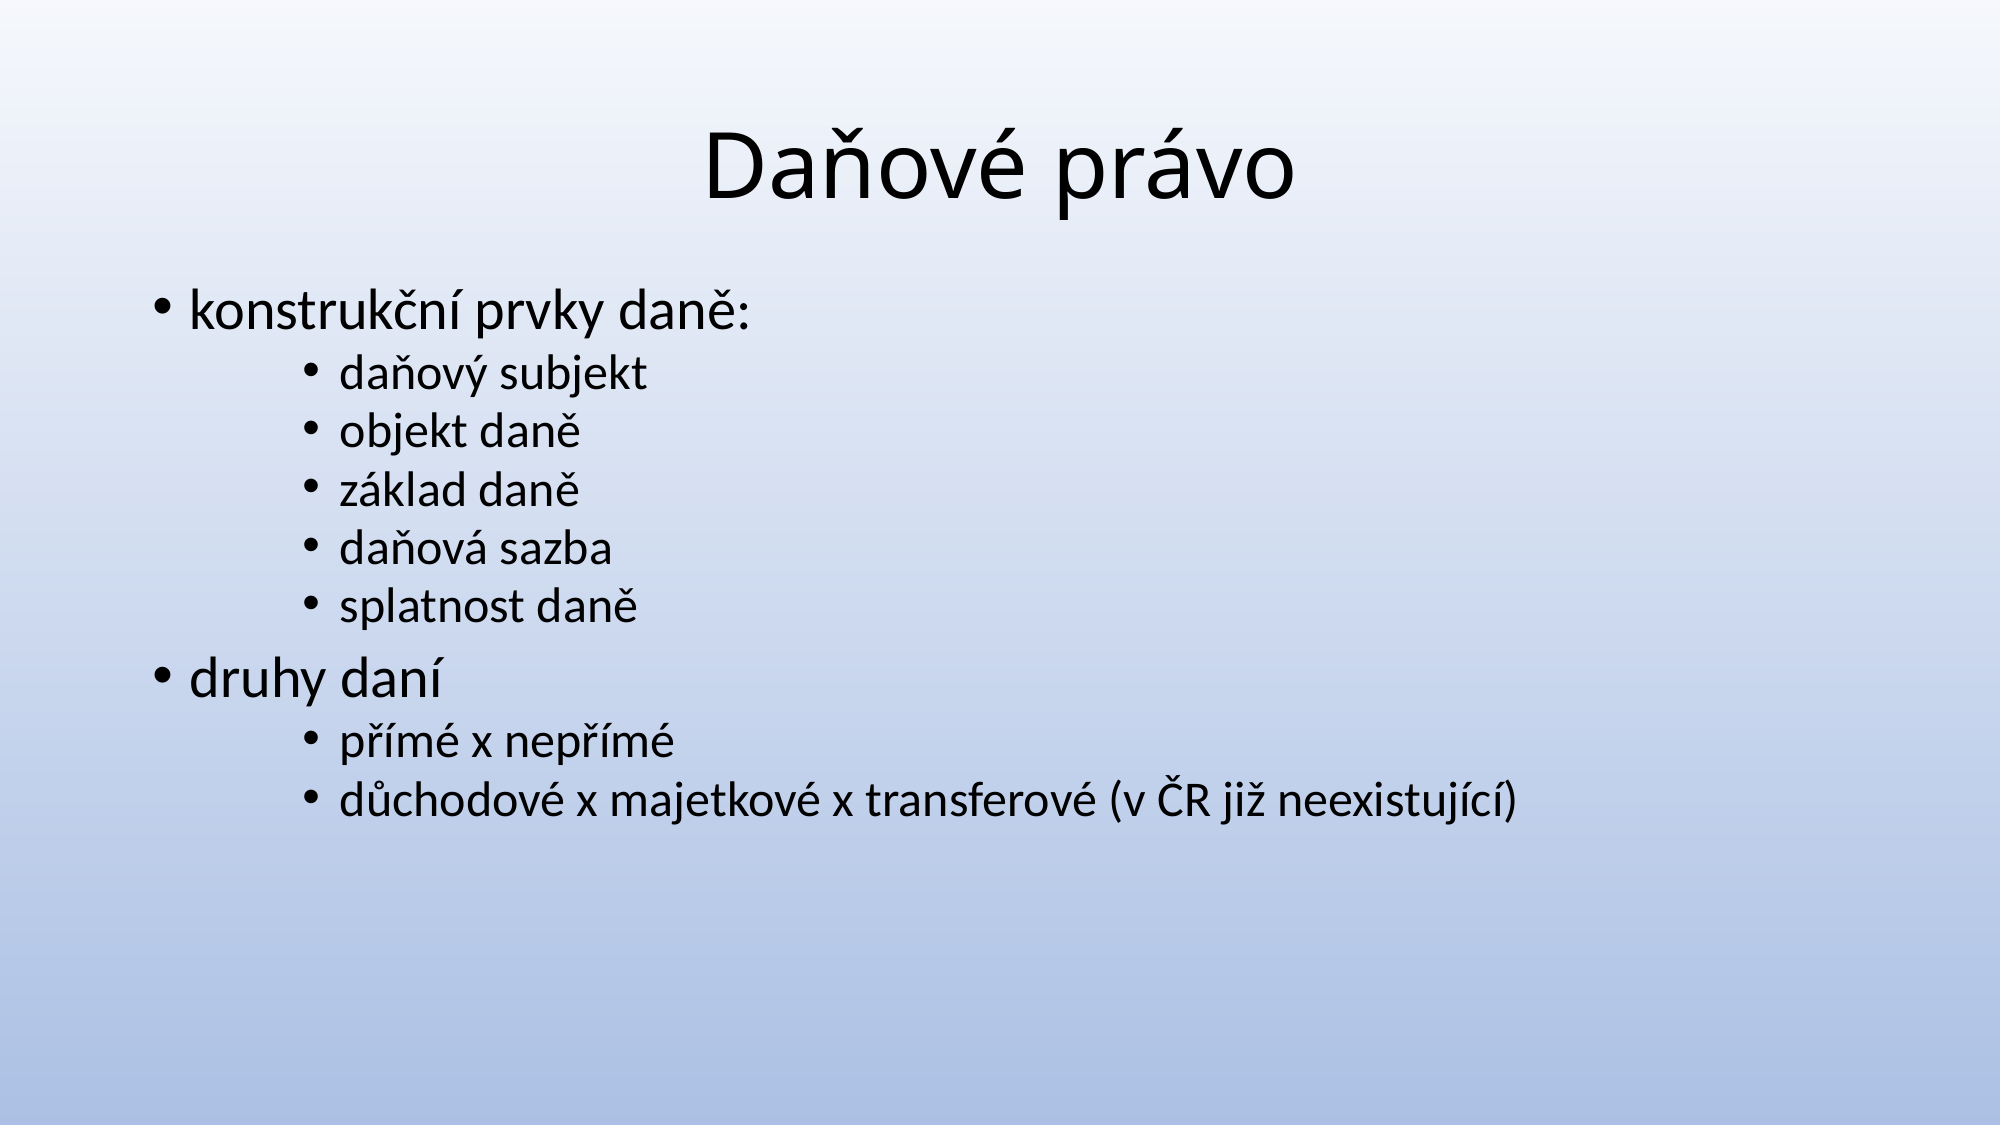

# Daňové právo
konstrukční prvky daně:
daňový subjekt
objekt daně
základ daně
daňová sazba
splatnost daně
druhy daní
přímé x nepřímé
důchodové x majetkové x transferové (v ČR již neexistující)